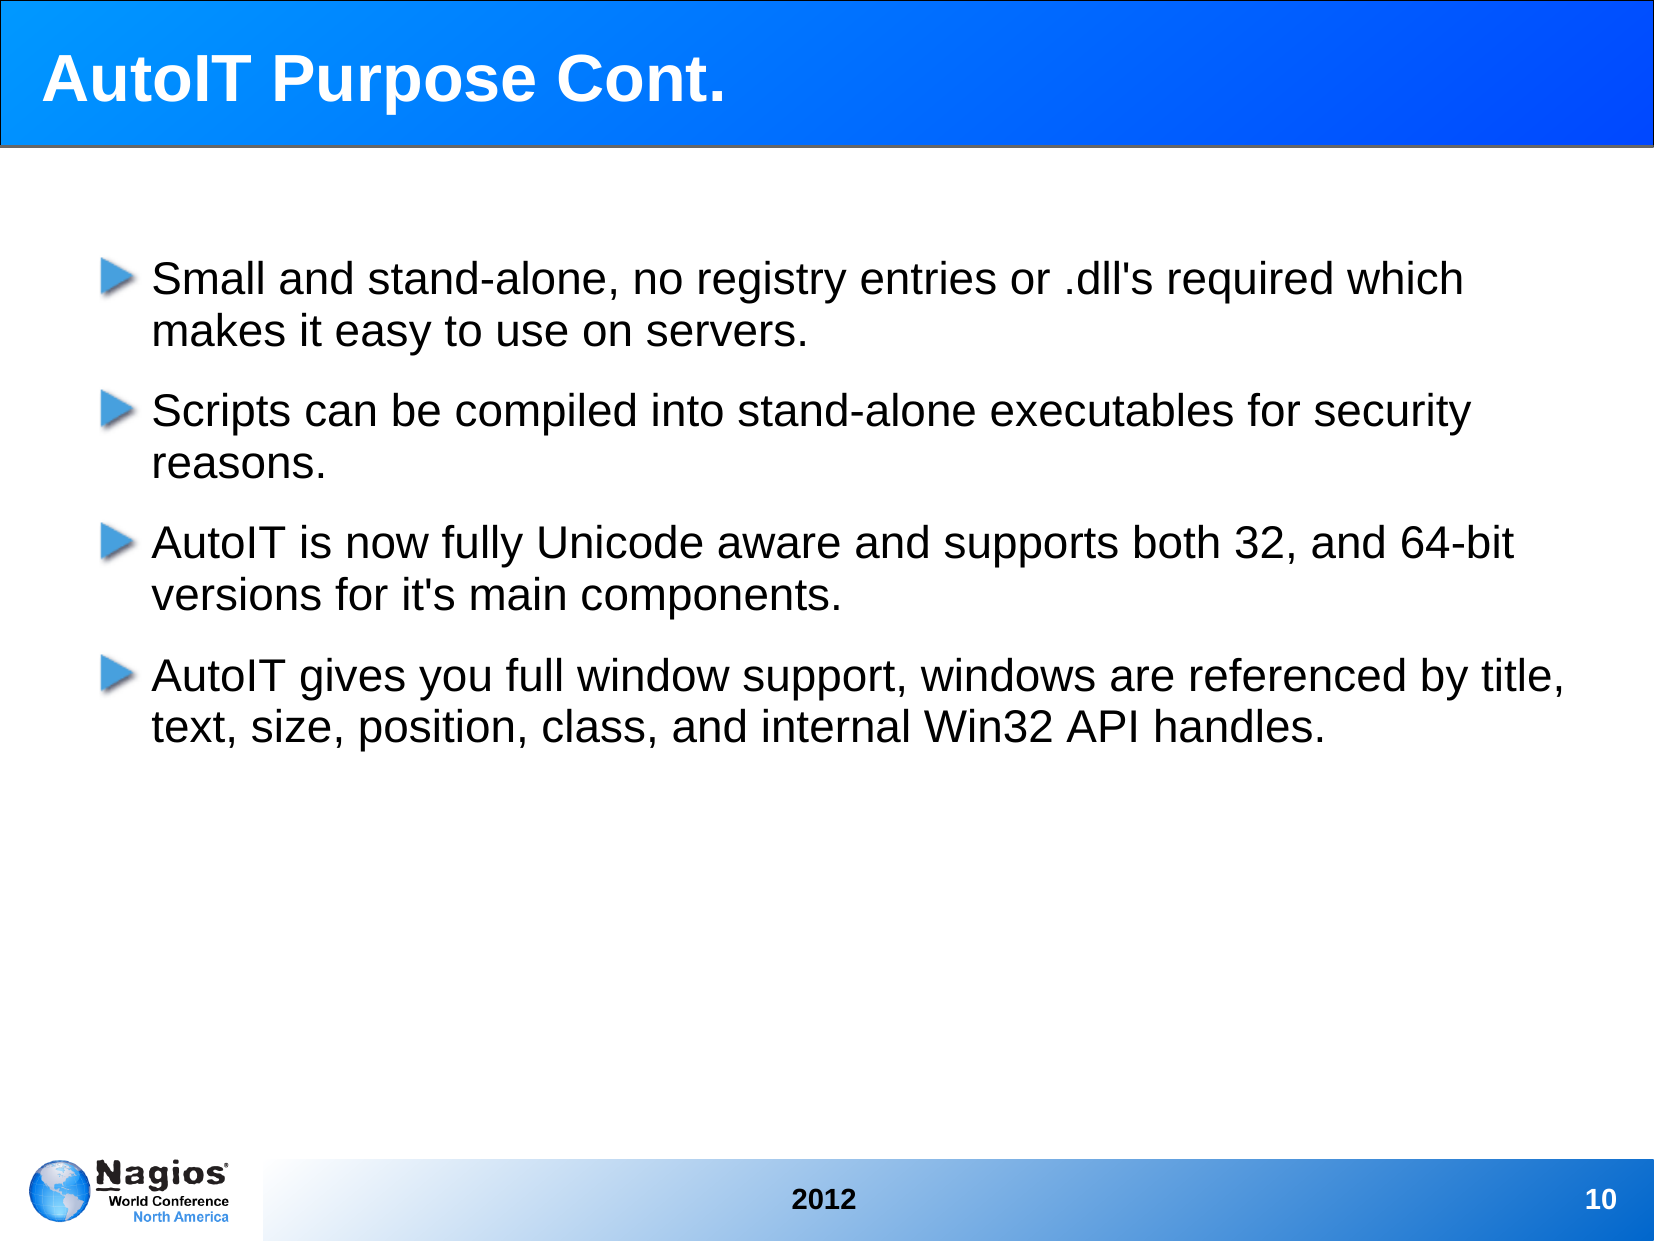

# AutoIT Purpose Cont.
Small and stand-alone, no registry entries or .dll's required which makes it easy to use on servers.
Scripts can be compiled into stand-alone executables for security reasons.
AutoIT is now fully Unicode aware and supports both 32, and 64-bit versions for it's main components.
AutoIT gives you full window support, windows are referenced by title, text, size, position, class, and internal Win32 API handles.
2011
10